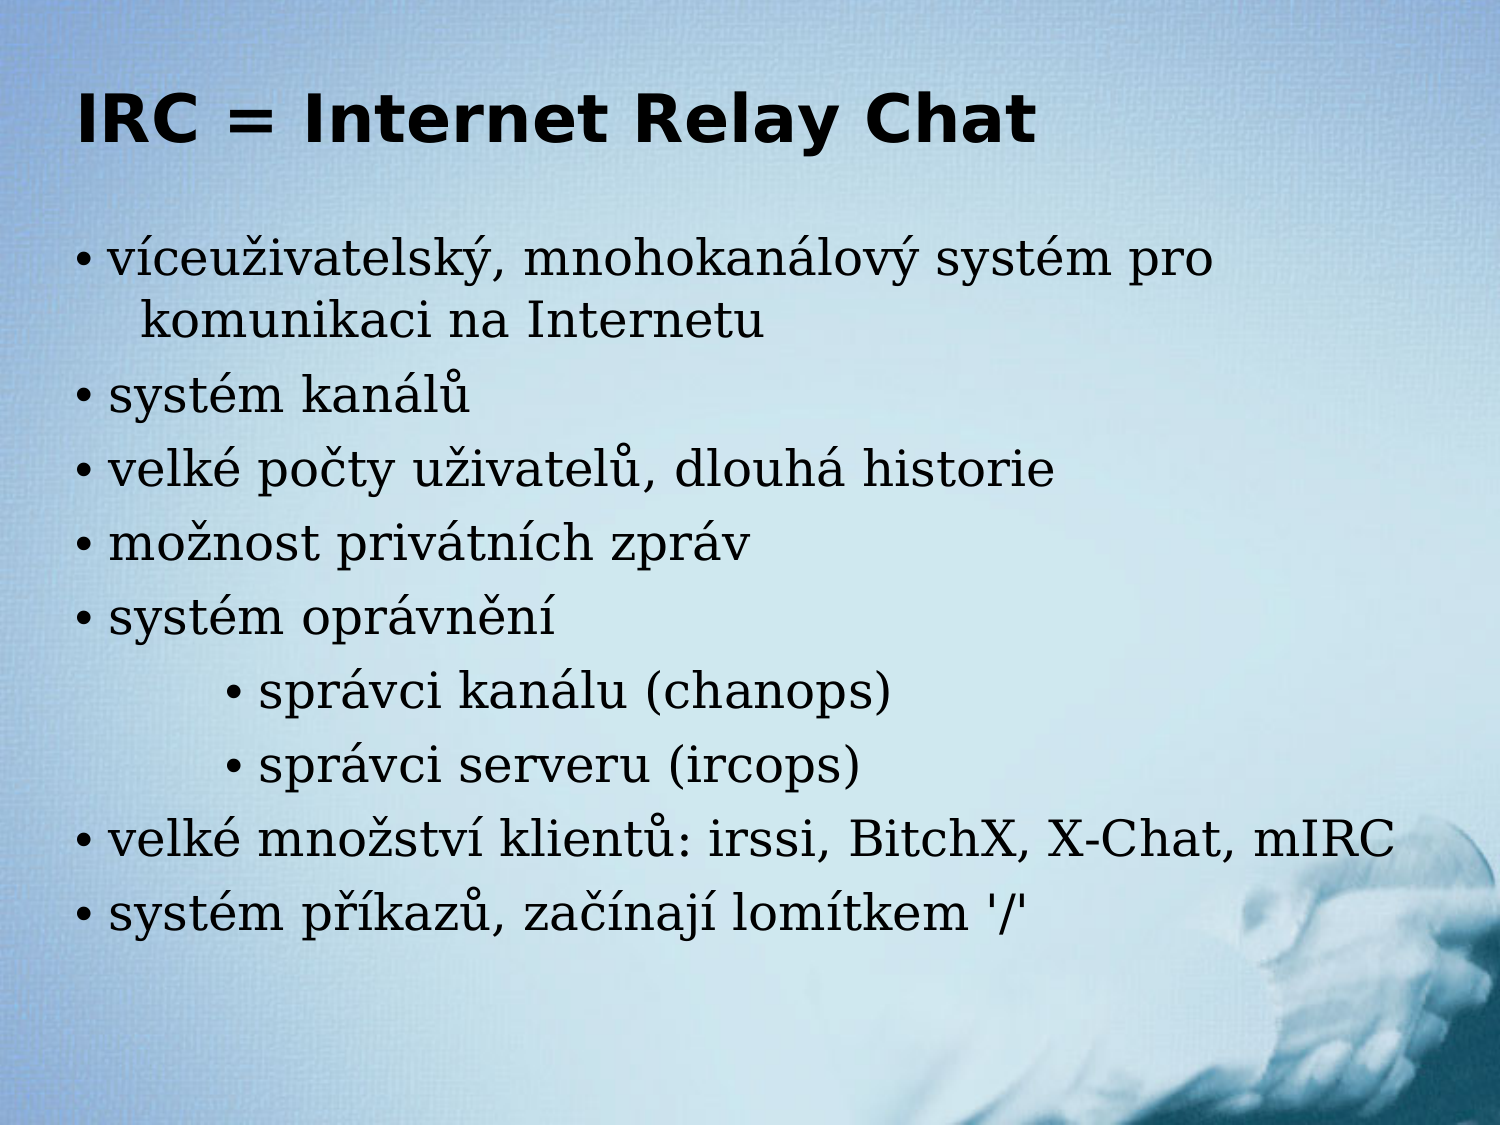

IRC = Internet Relay Chat
víceuživatelský, mnohokanálový systém pro komunikaci na Internetu
 systém kanálů
 velké počty uživatelů, dlouhá historie
 možnost privátních zpráv
 systém oprávnění
 správci kanálu (chanops)
 správci serveru (ircops)
 velké množství klientů: irssi, BitchX, X-Chat, mIRC
 systém příkazů, začínají lomítkem '/'